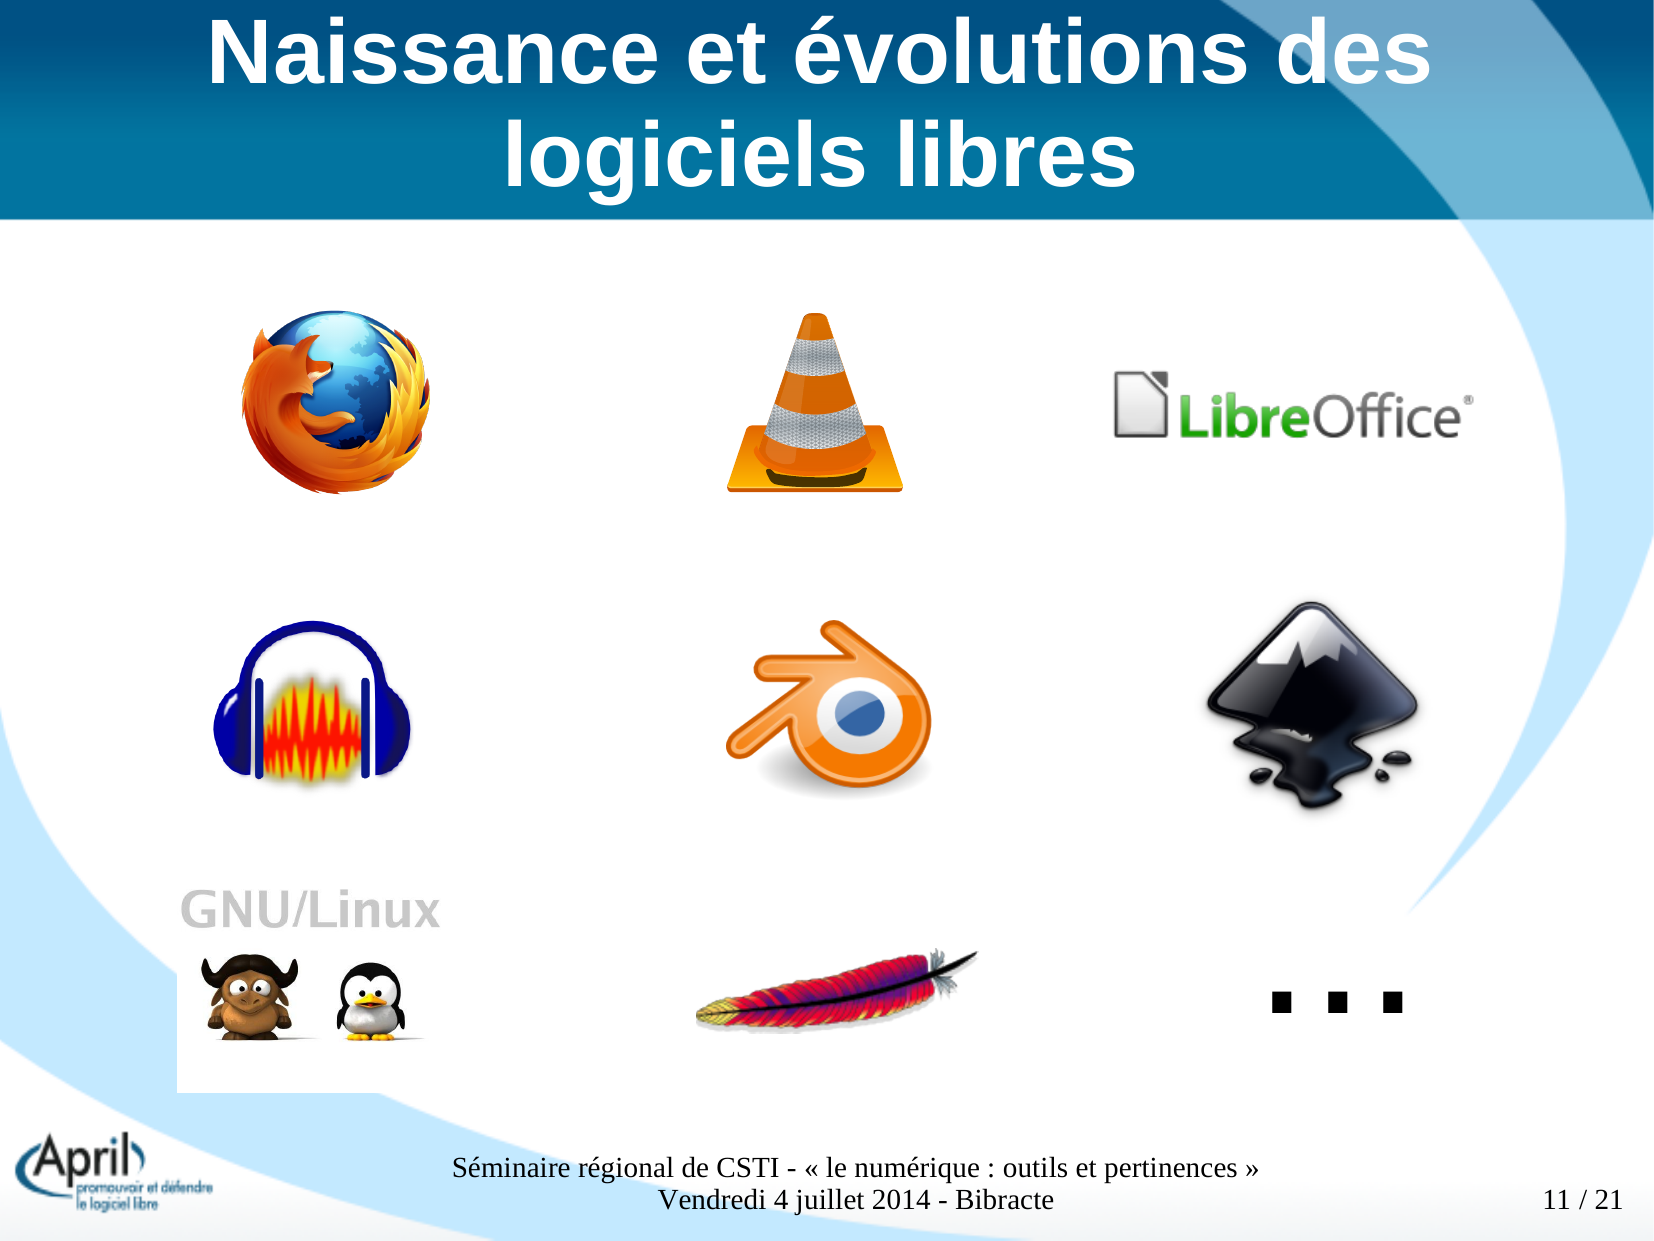

# Naissance et évolutions des logiciels libres
...
L'informatique libre
11